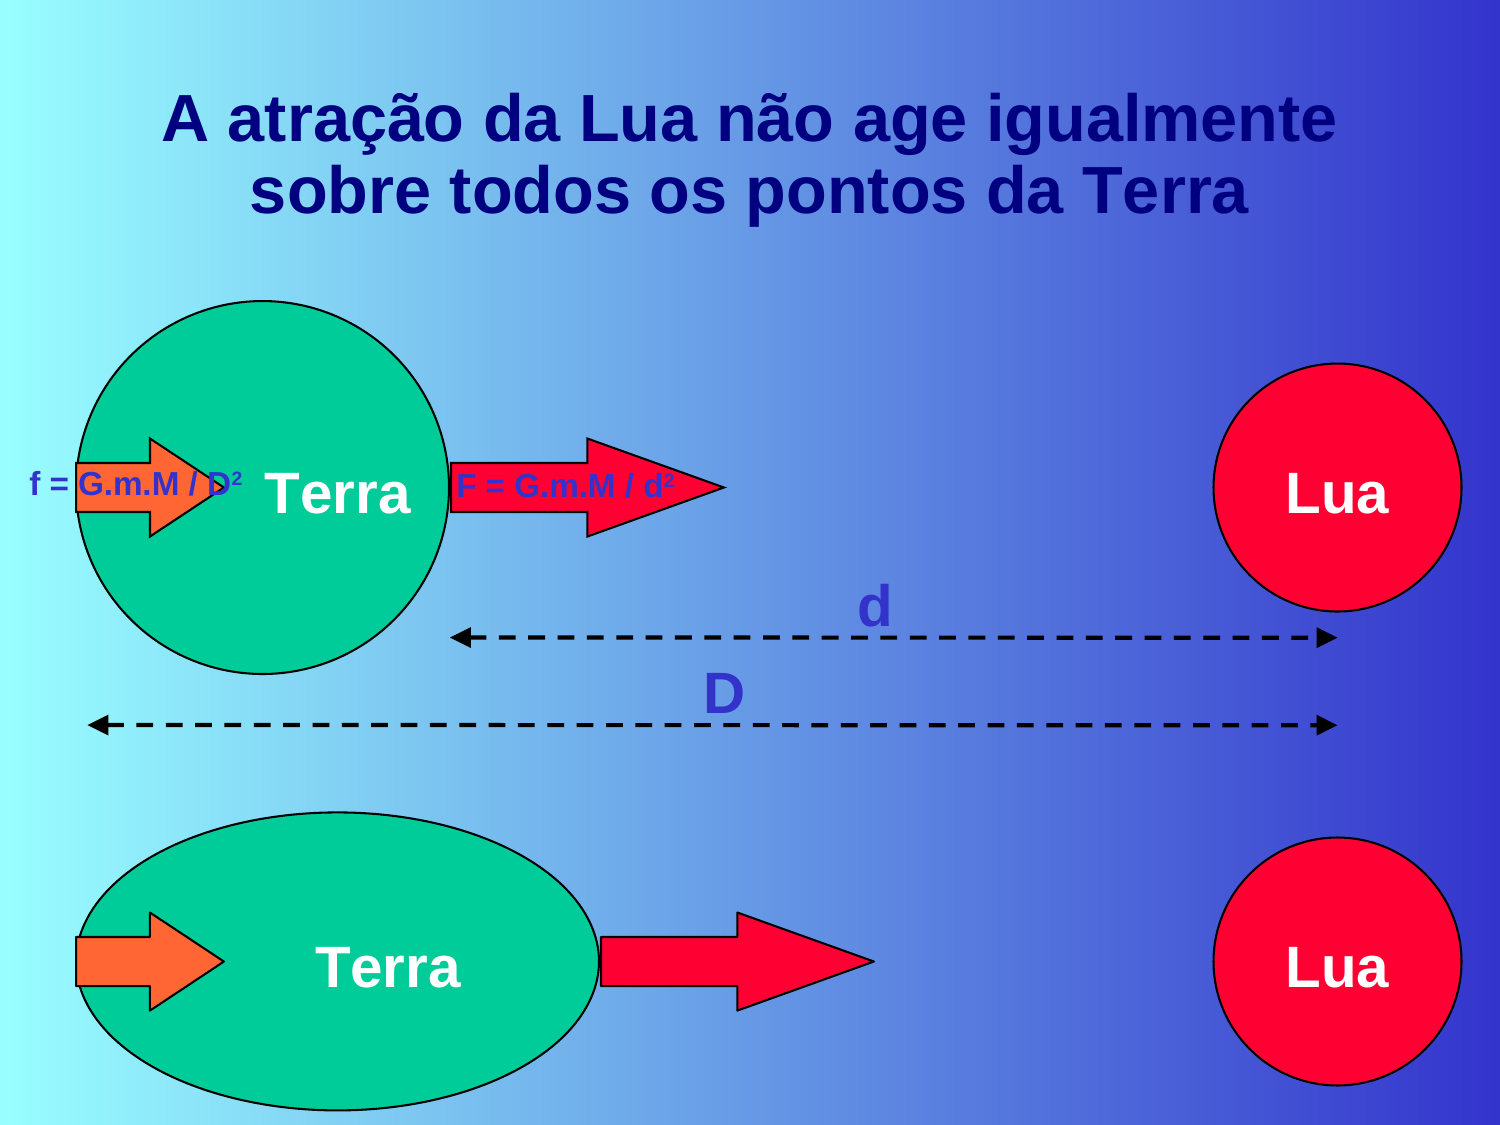

# A atração da Lua não age igualmente sobre todos os pontos da Terra
Terra
Lua
f = G.m.M / D2
F = G.m.M / d2
d
D
Terra
Lua